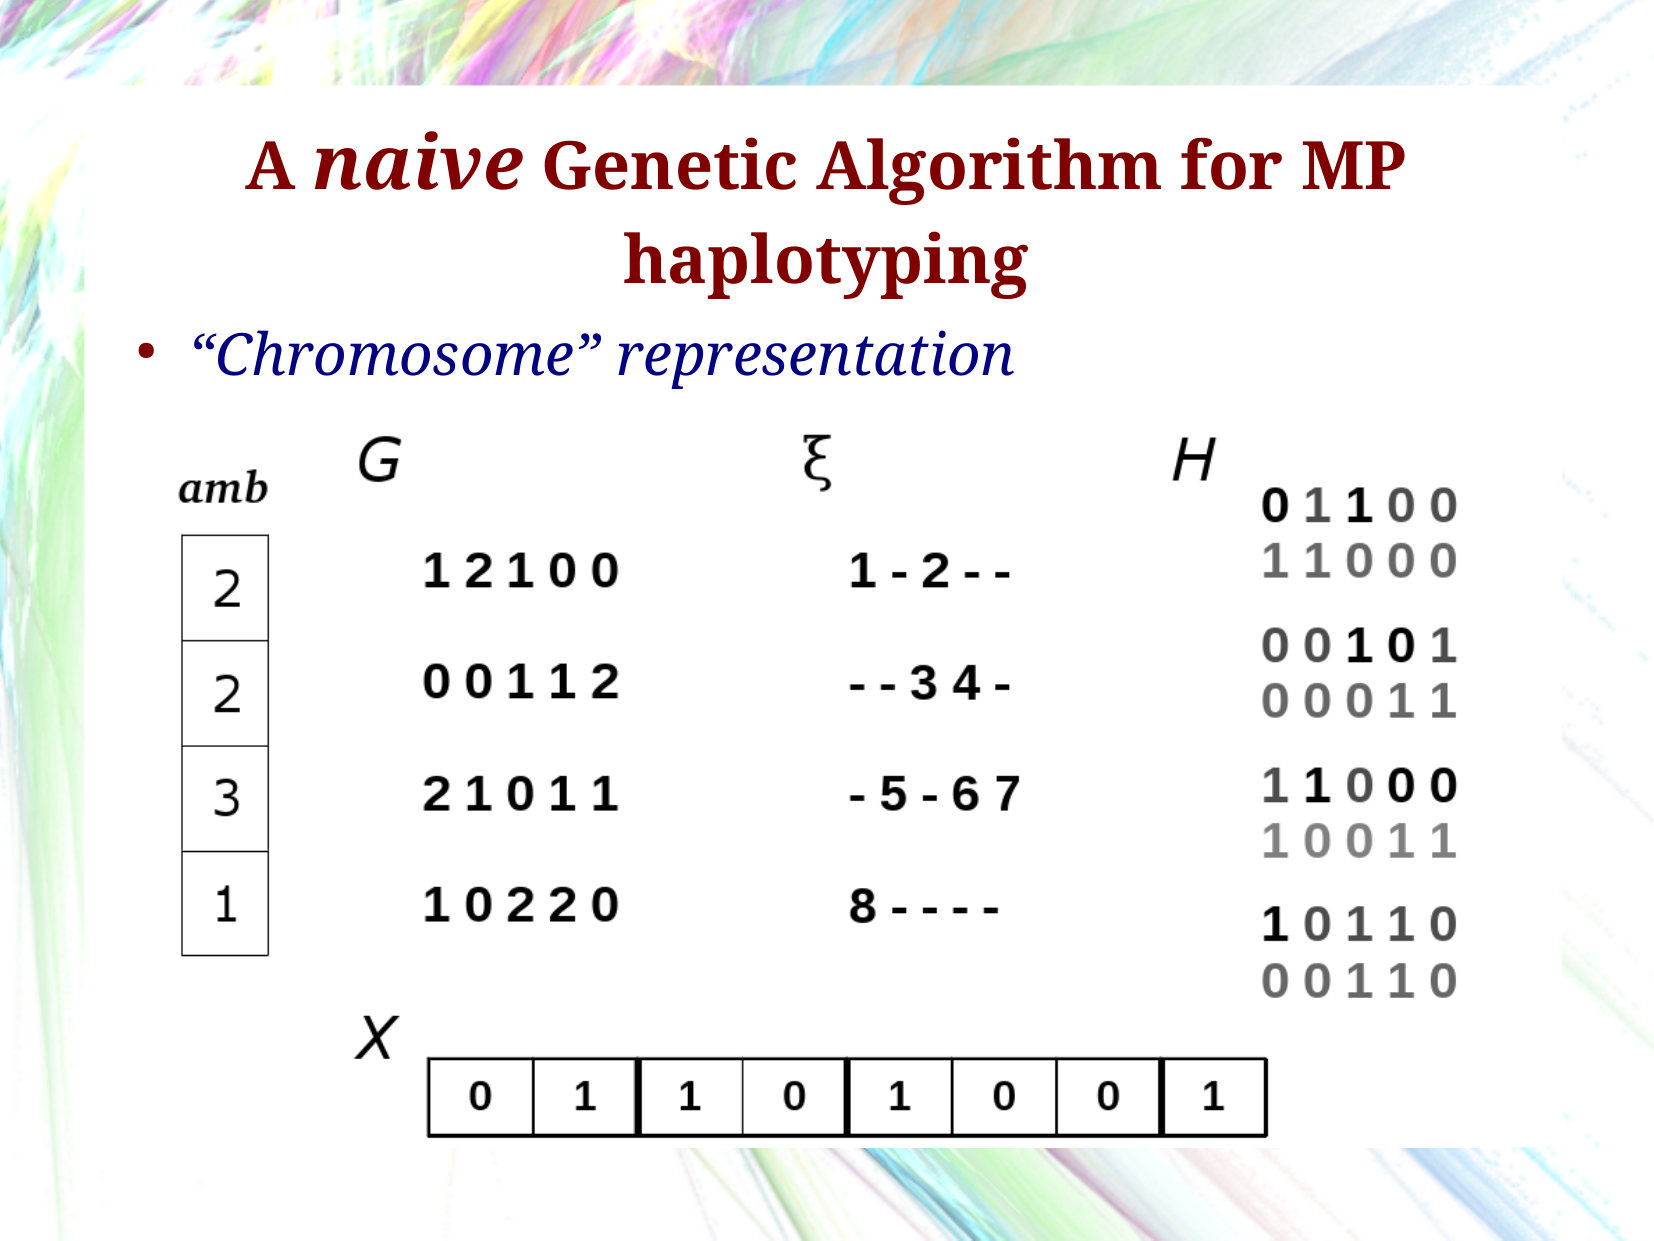

# A naive Genetic Algorithm for MP haplotyping
“Chromosome” representation